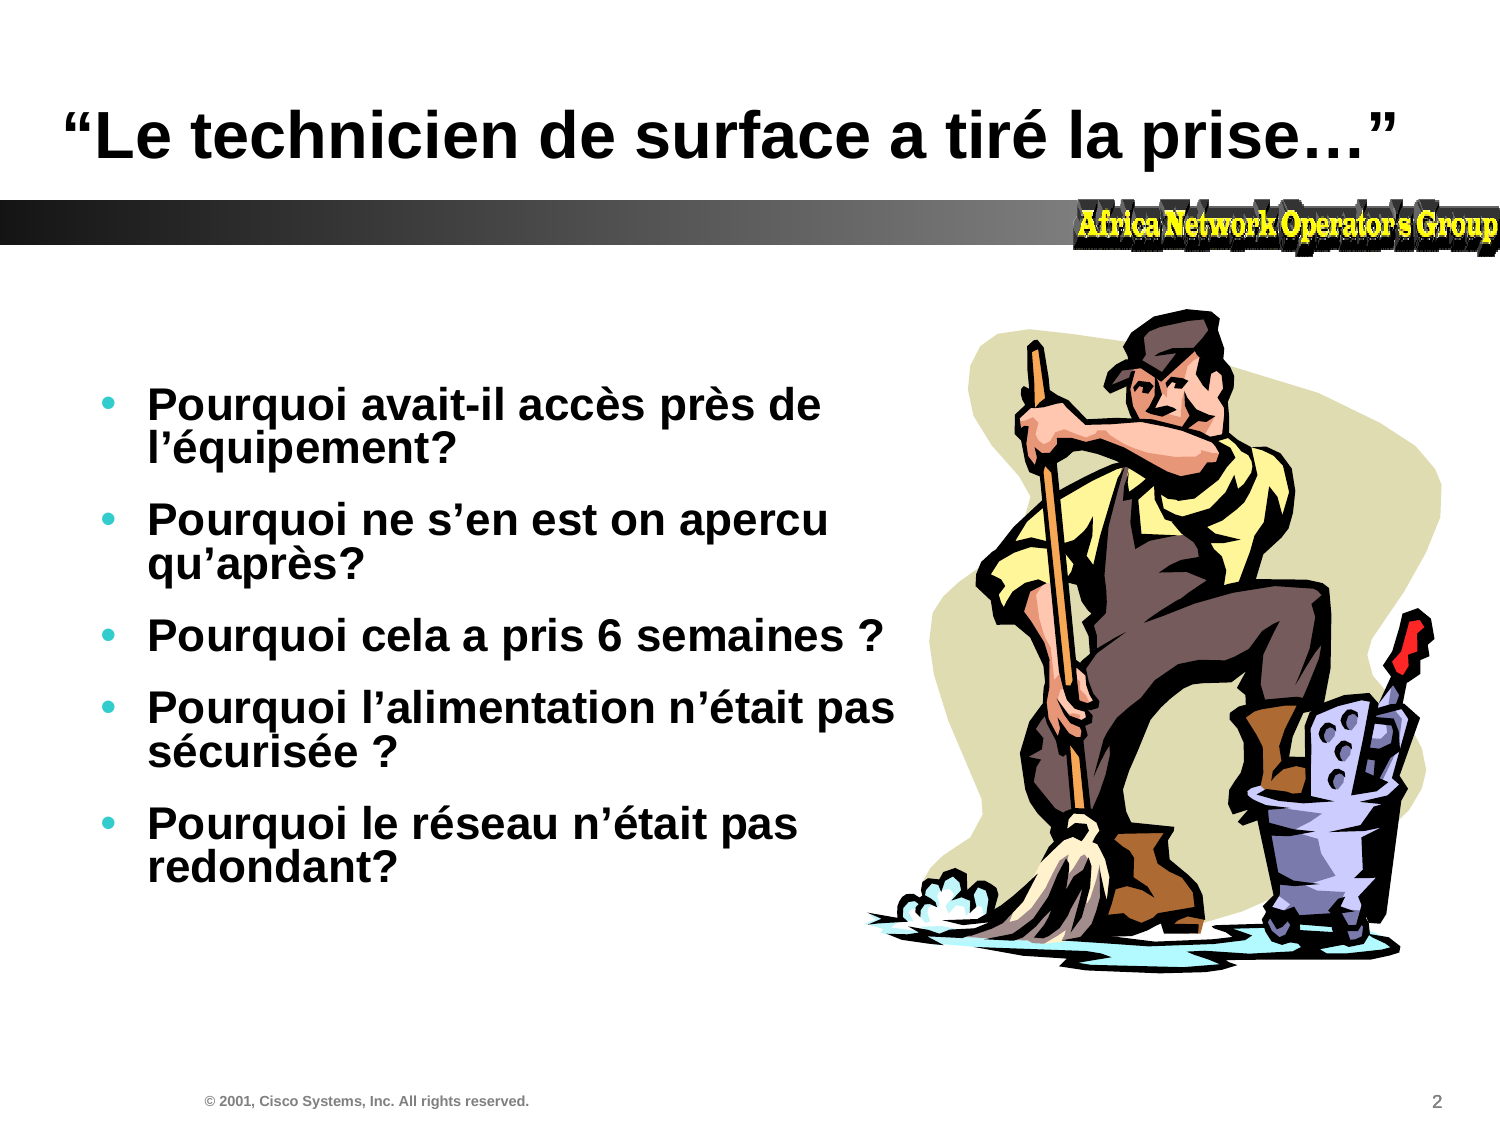

# “Le technicien de surface a tiré la prise…”
Pourquoi avait-il accès près de l’équipement?
Pourquoi ne s’en est on apercu qu’après?
Pourquoi cela a pris 6 semaines ?
Pourquoi l’alimentation n’était pas sécurisée ?
Pourquoi le réseau n’était pas redondant?